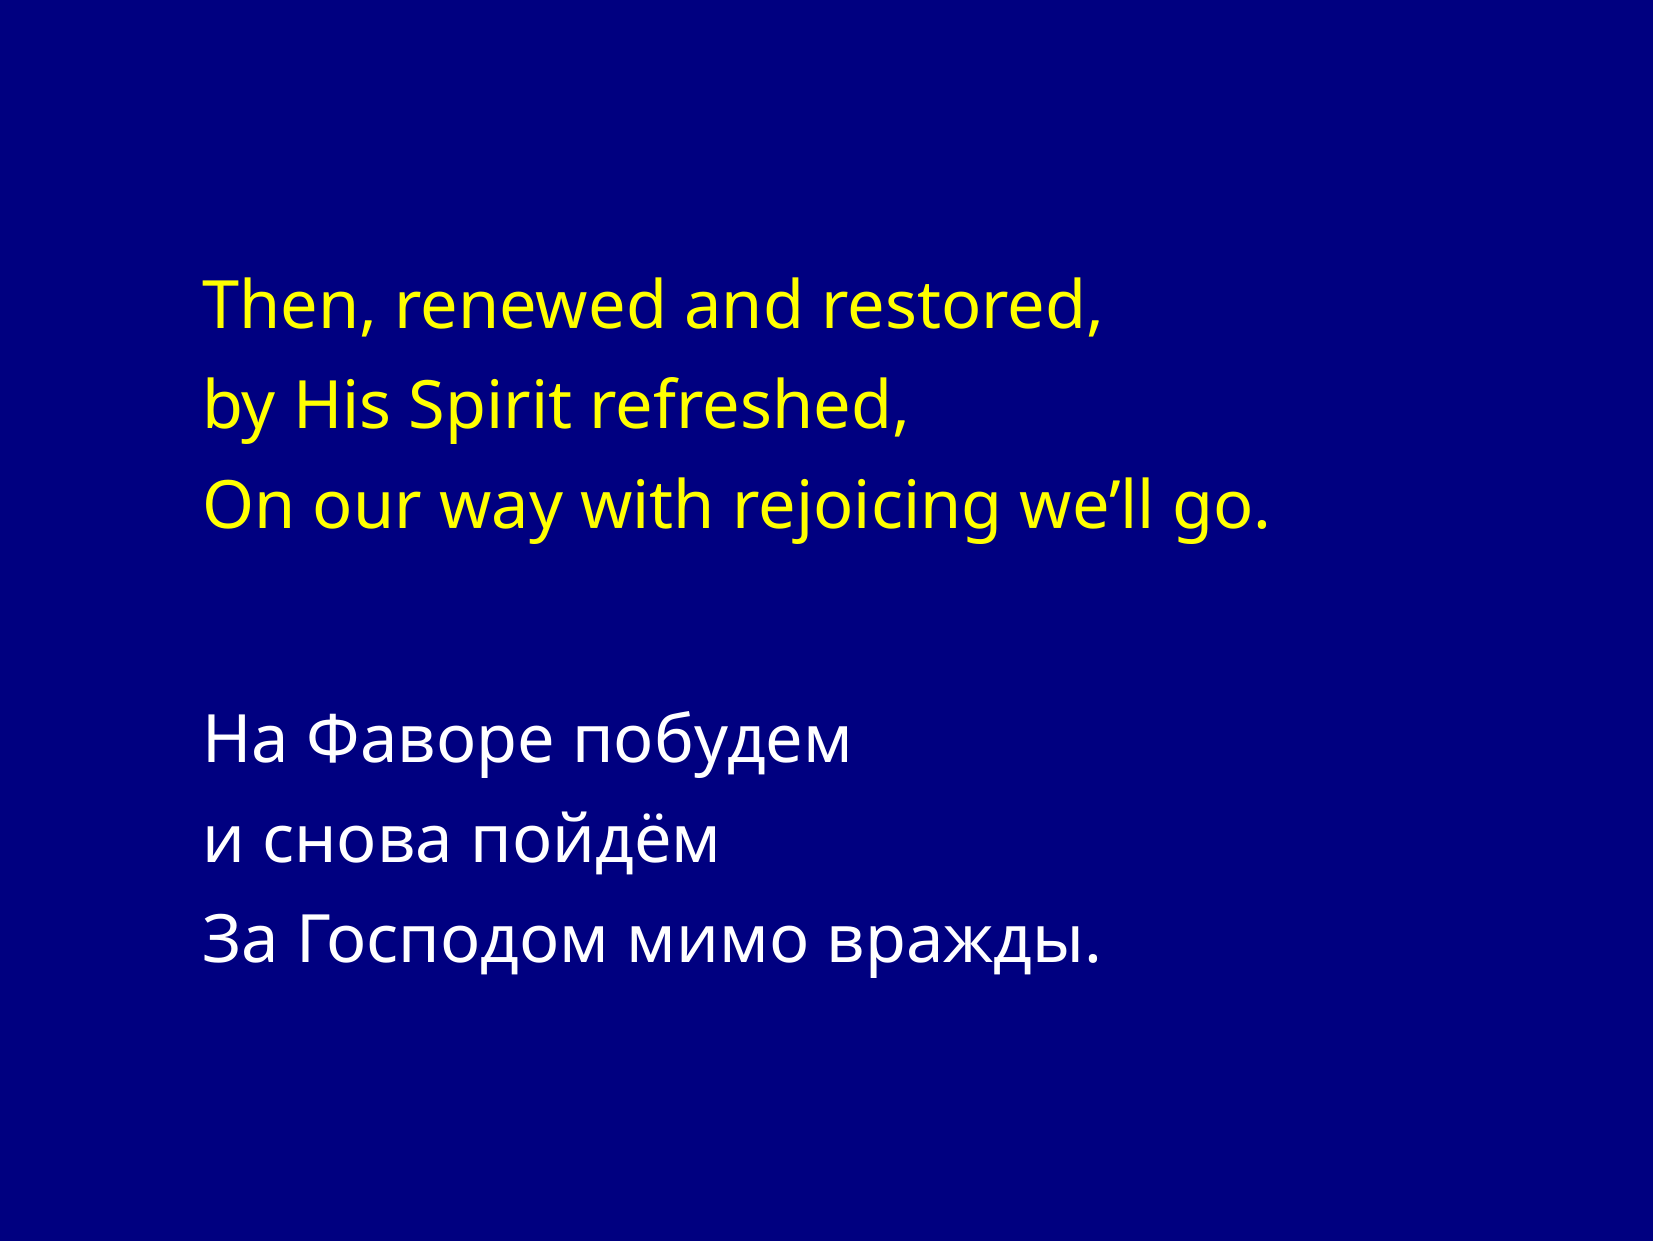

Then, renewed and restored,
	by His Spirit refreshed,
	On our way with rejoicing we’ll go.
	На Фаворе побудем
	и снова пойдём
	За Господом мимо вражды.